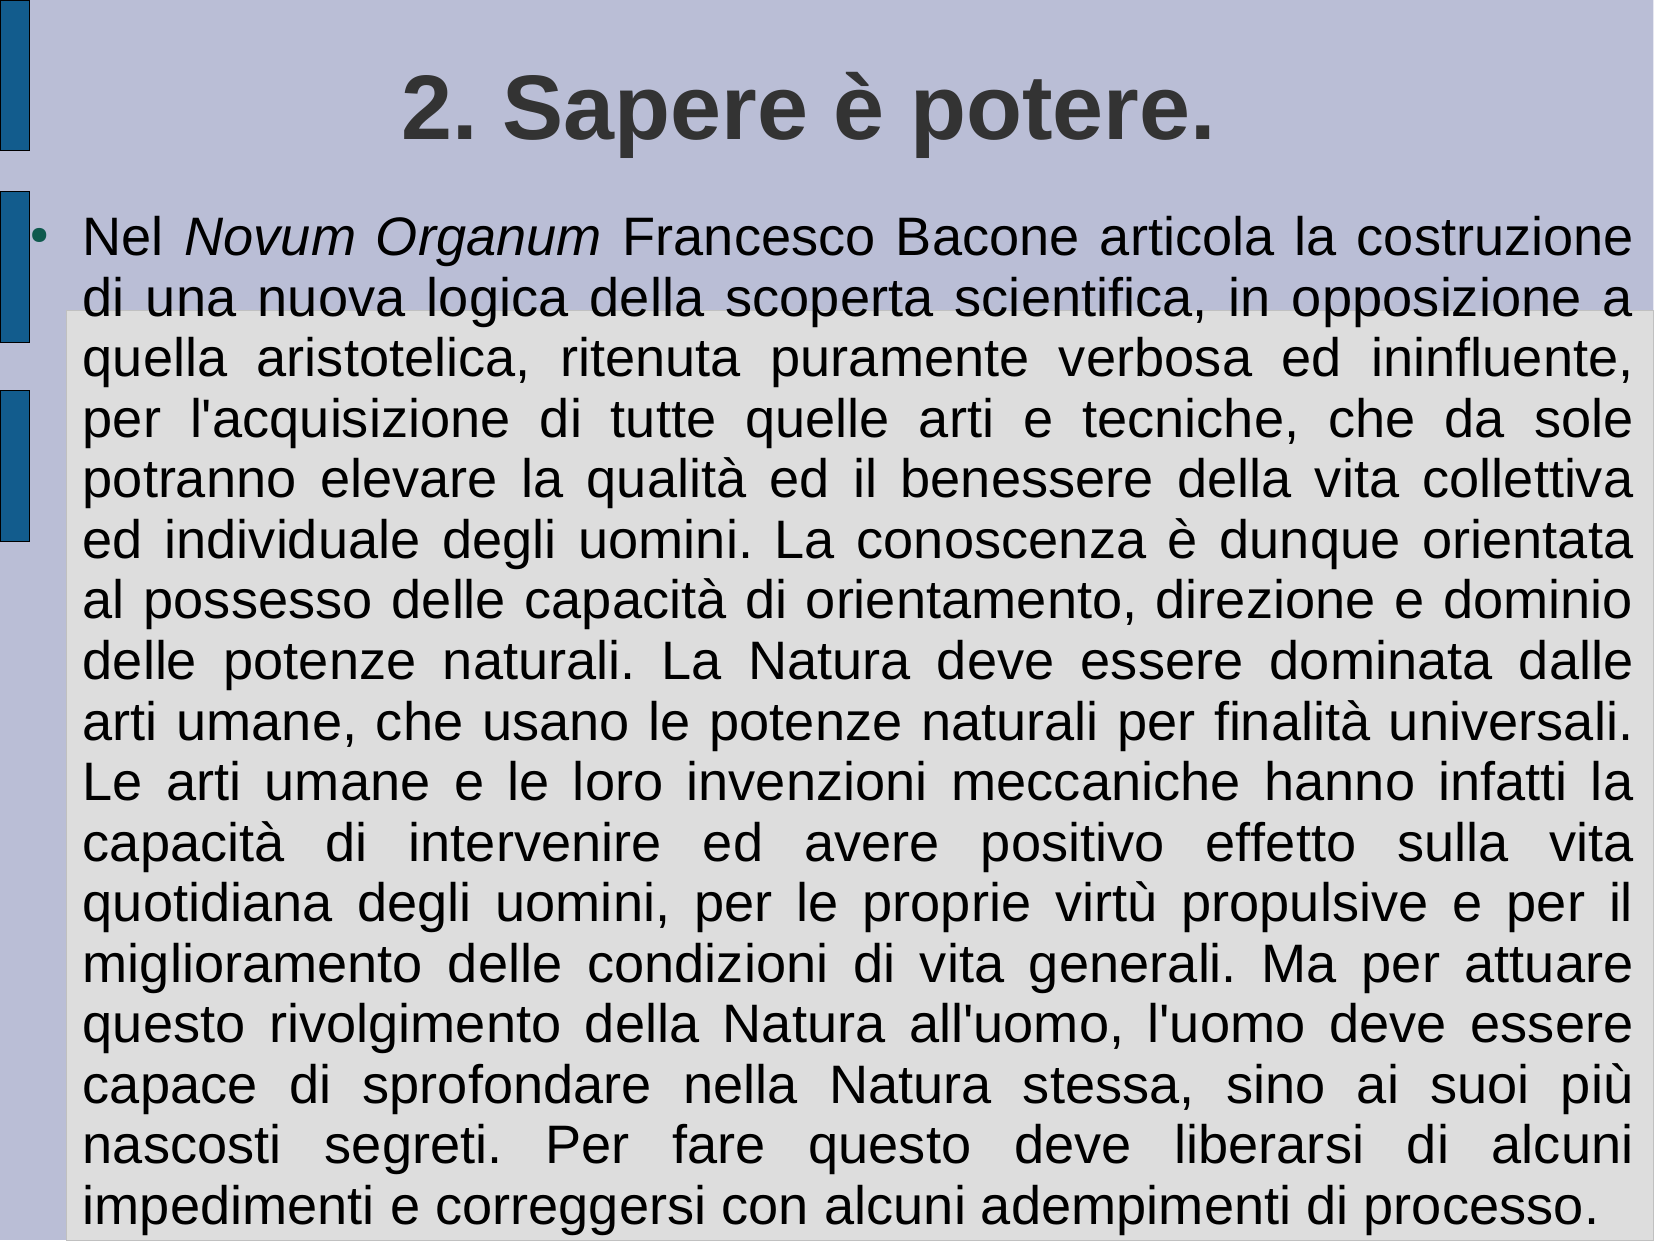

# 2. Sapere è potere.
Nel Novum Organum Francesco Bacone articola la costruzione di una nuova logica della scoperta scientifica, in opposizione a quella aristotelica, ritenuta puramente verbosa ed ininfluente, per l'acquisizione di tutte quelle arti e tecniche, che da sole potranno elevare la qualità ed il benessere della vita collettiva ed individuale degli uomini. La conoscenza è dunque orientata al possesso delle capacità di orientamento, direzione e dominio delle potenze naturali. La Natura deve essere dominata dalle arti umane, che usano le potenze naturali per finalità universali. Le arti umane e le loro invenzioni meccaniche hanno infatti la capacità di intervenire ed avere positivo effetto sulla vita quotidiana degli uomini, per le proprie virtù propulsive e per il miglioramento delle condizioni di vita generali. Ma per attuare questo rivolgimento della Natura all'uomo, l'uomo deve essere capace di sprofondare nella Natura stessa, sino ai suoi più nascosti segreti. Per fare questo deve liberarsi di alcuni impedimenti e correggersi con alcuni adempimenti di processo.